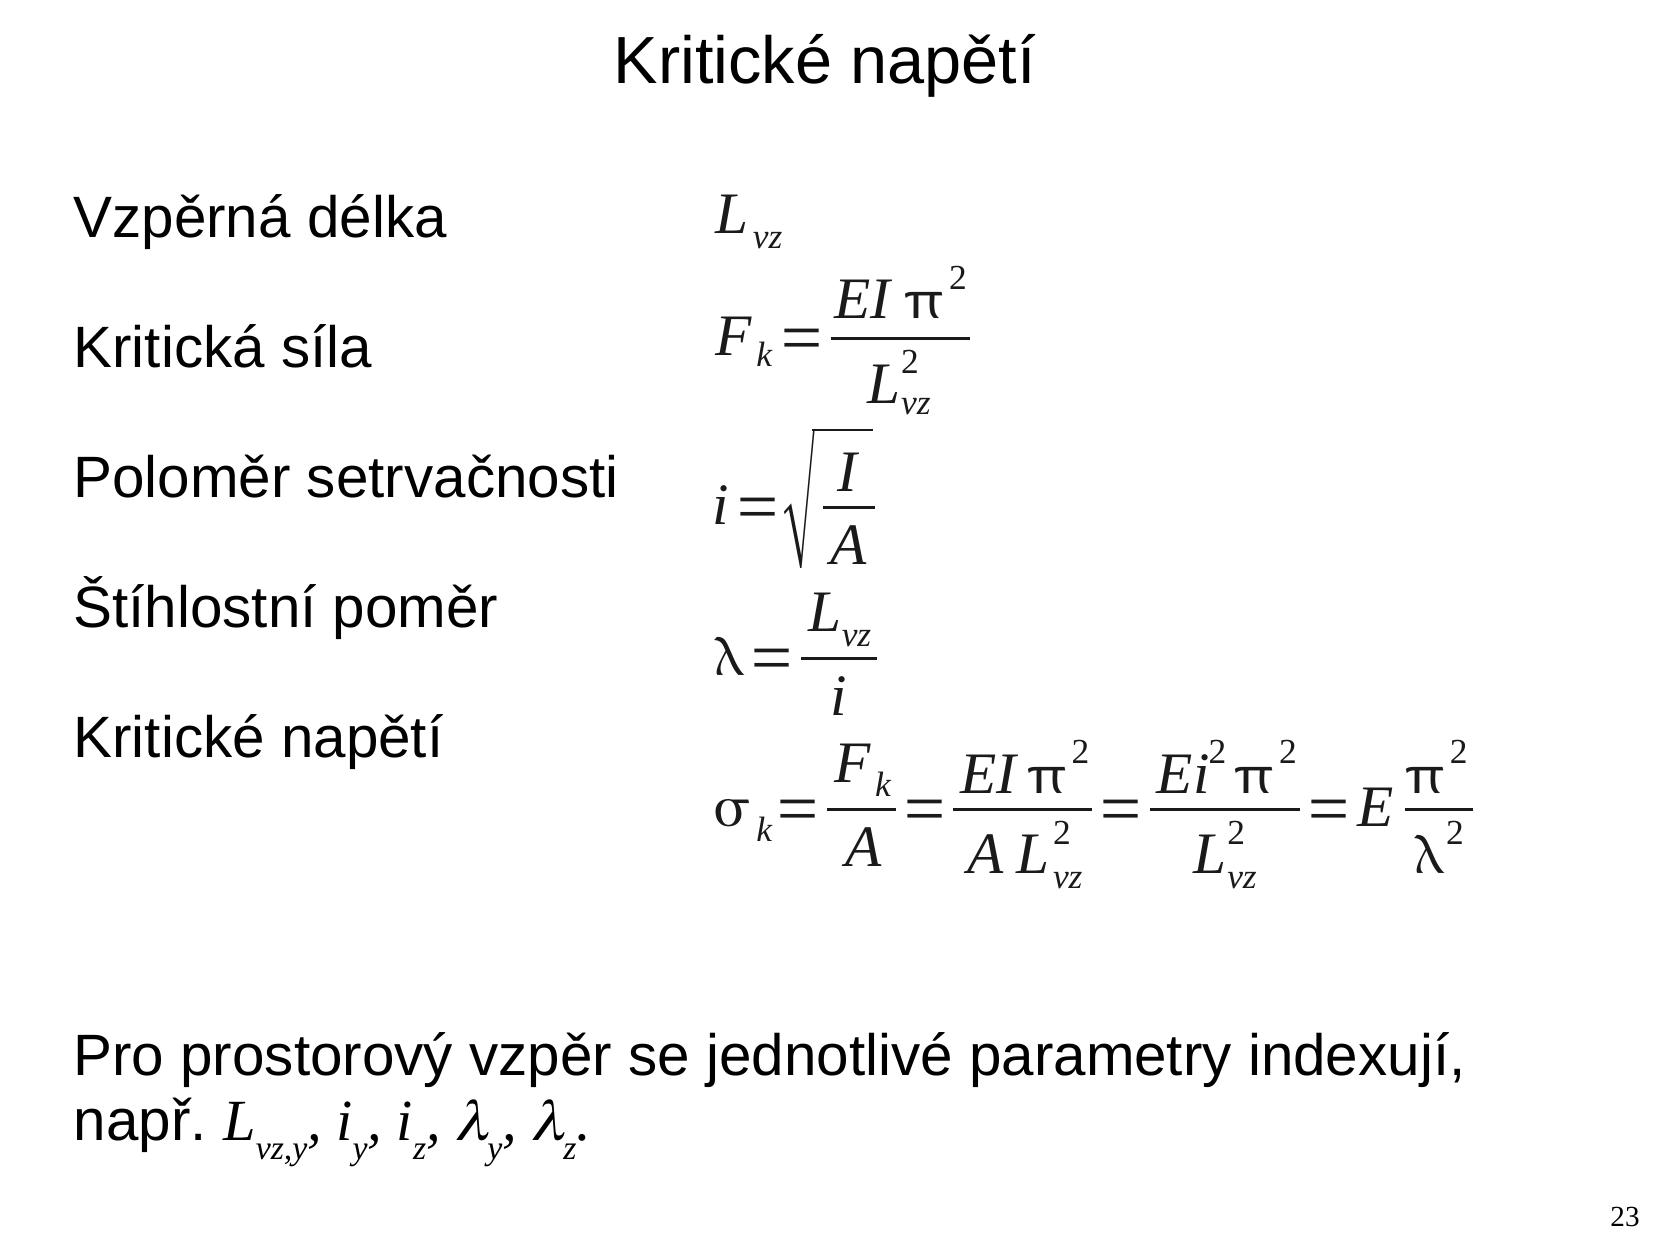

# Kritické napětí
Vzpěrná délka
Kritická síla
Poloměr setrvačnosti
Štíhlostní poměr
Kritické napětí
Pro prostorový vzpěr se jednotlivé parametry indexují, např. Lvz,y, iy, iz, ly, lz.
23